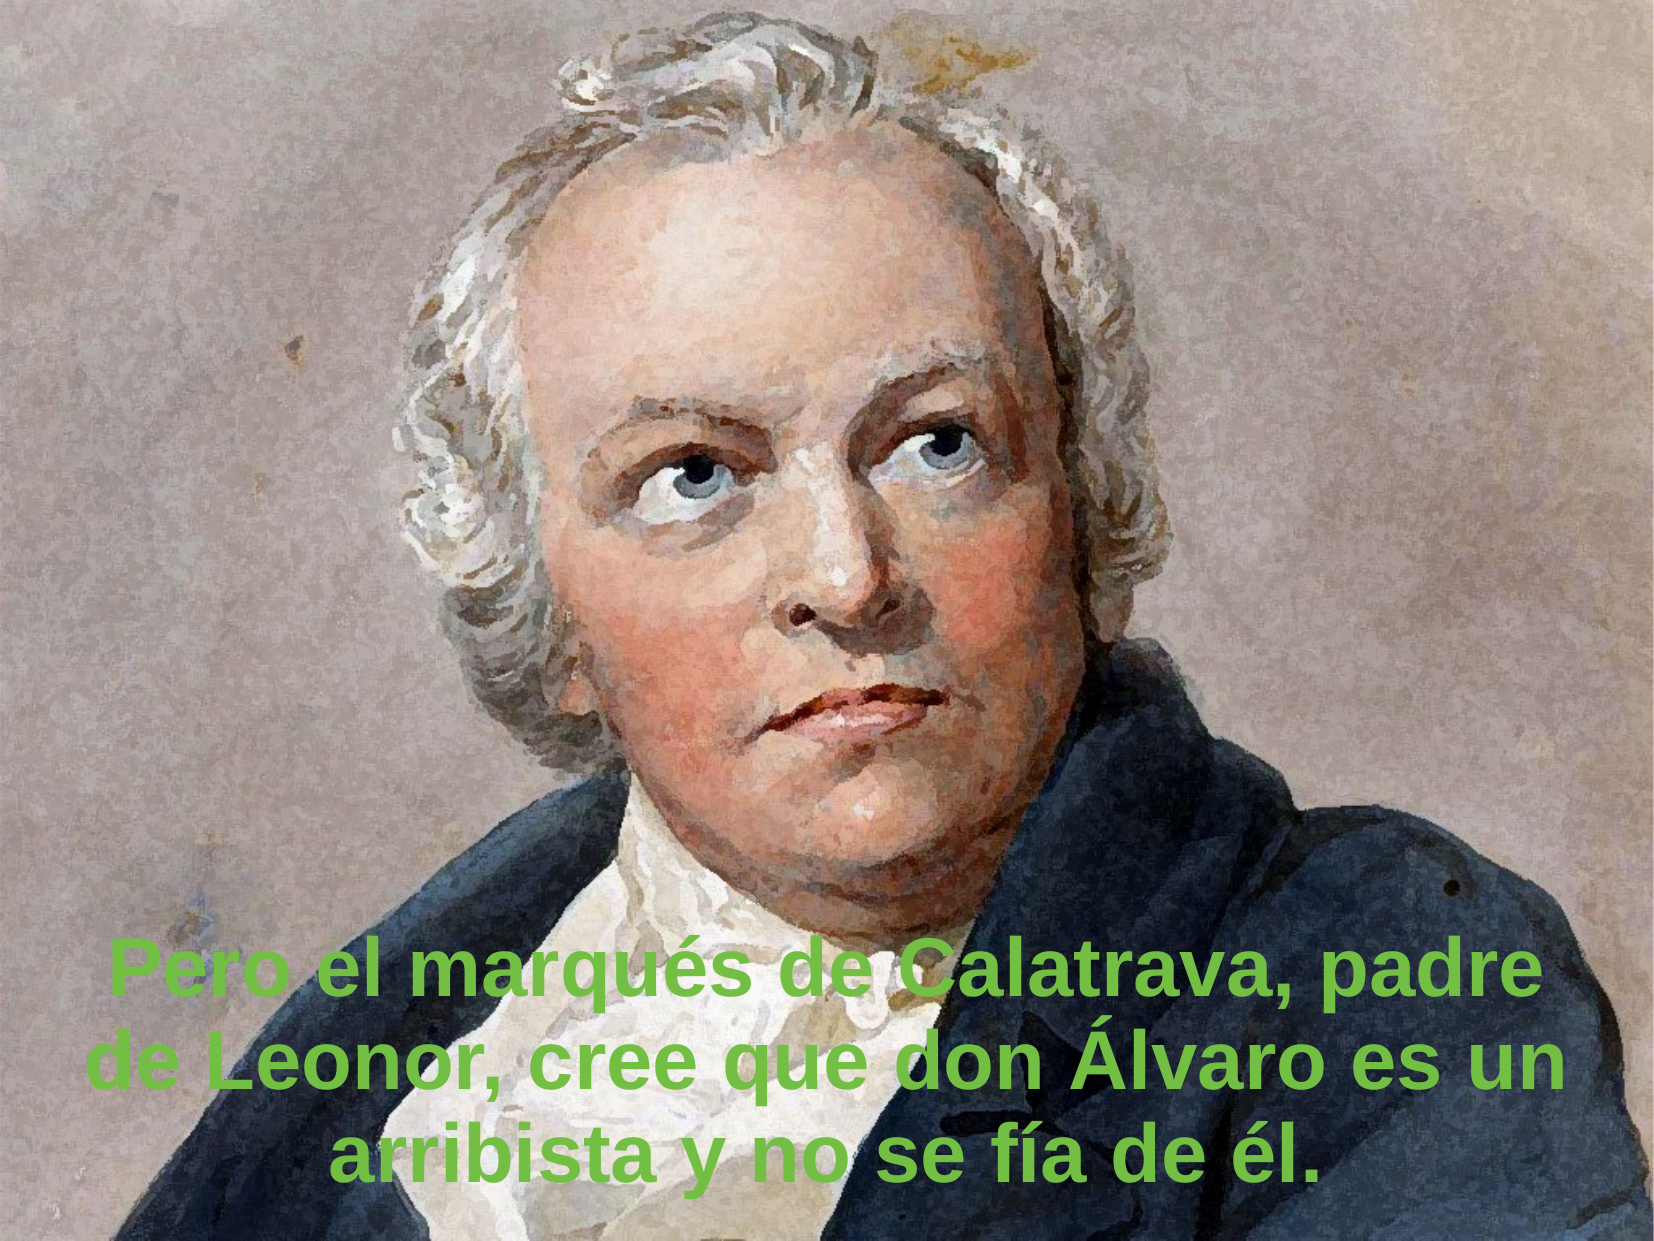

# Pero el marqués de Calatrava, padre de Leonor, cree que don Álvaro es un arribista y no se fía de él.